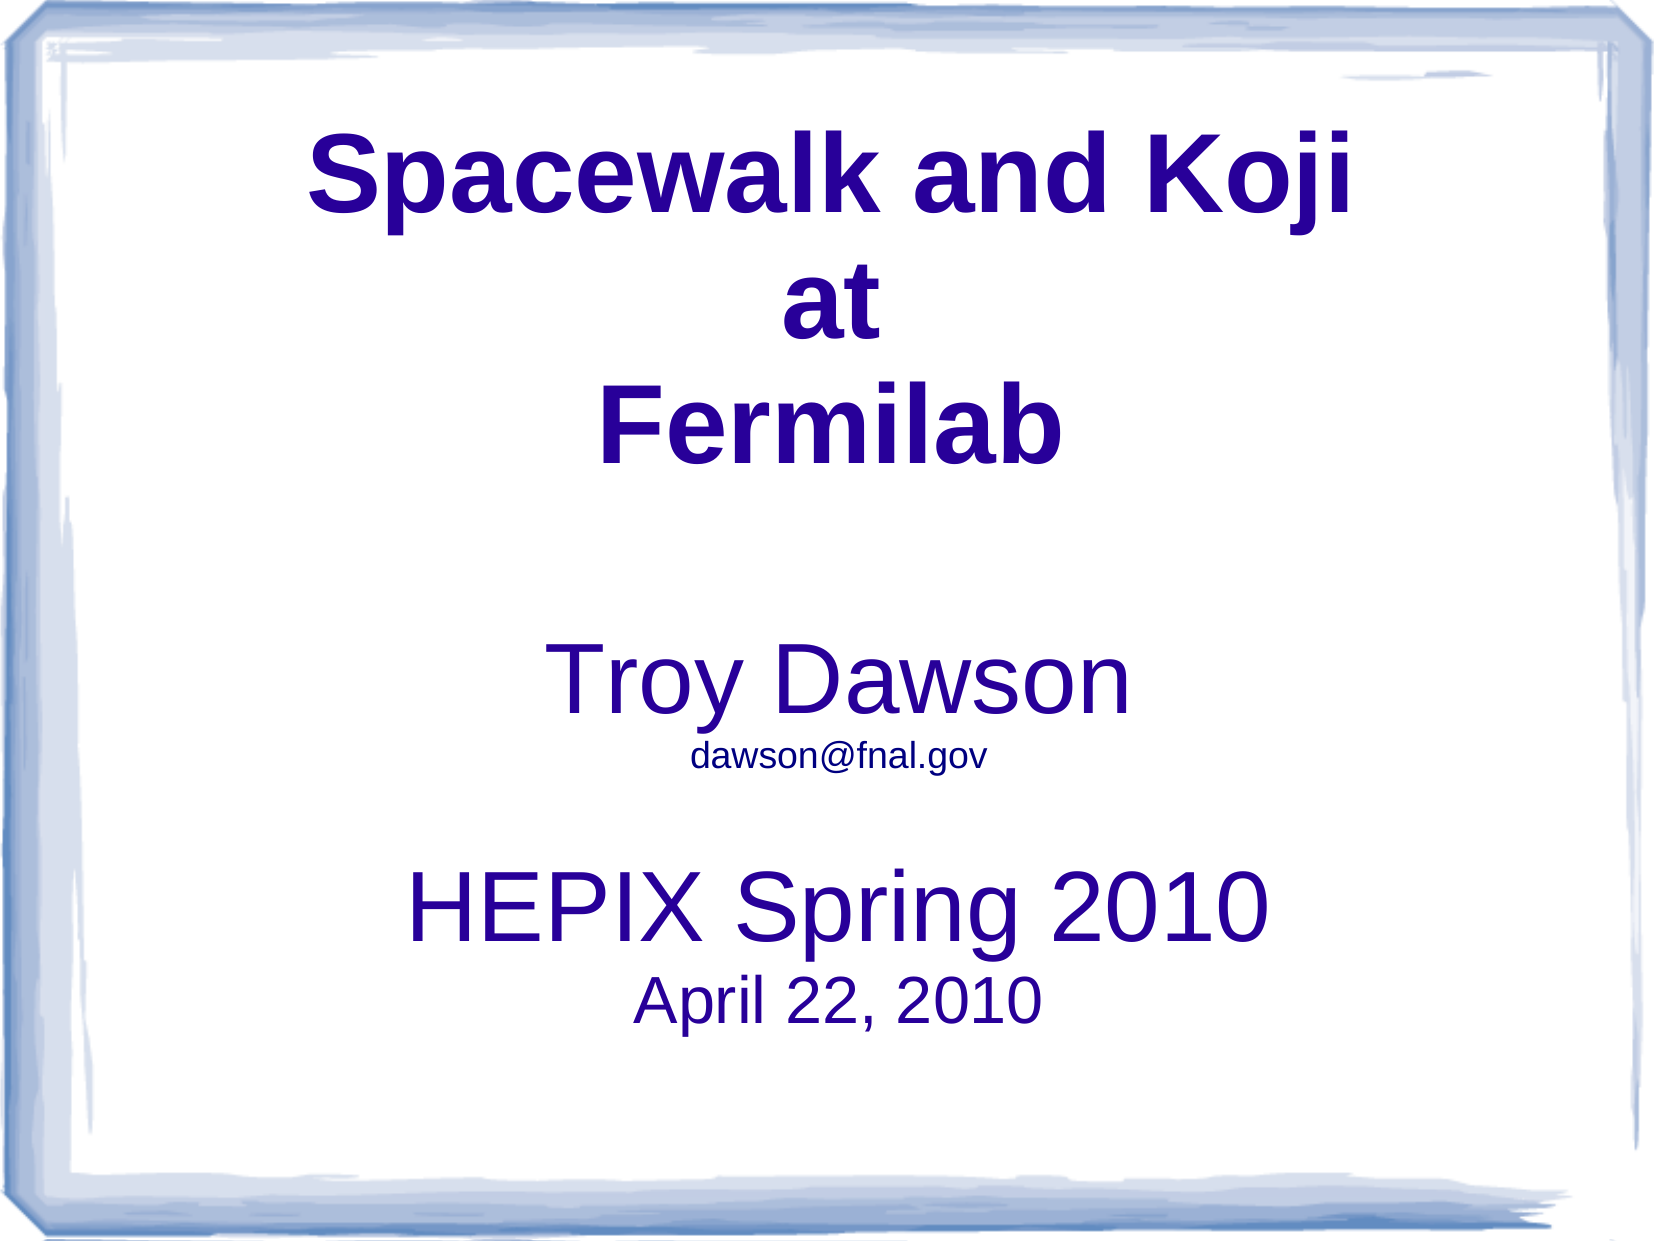

# Spacewalk and Koji at Fermilab
Troy Dawson
dawson@fnal.gov
HEPIX Spring 2010
April 22, 2010